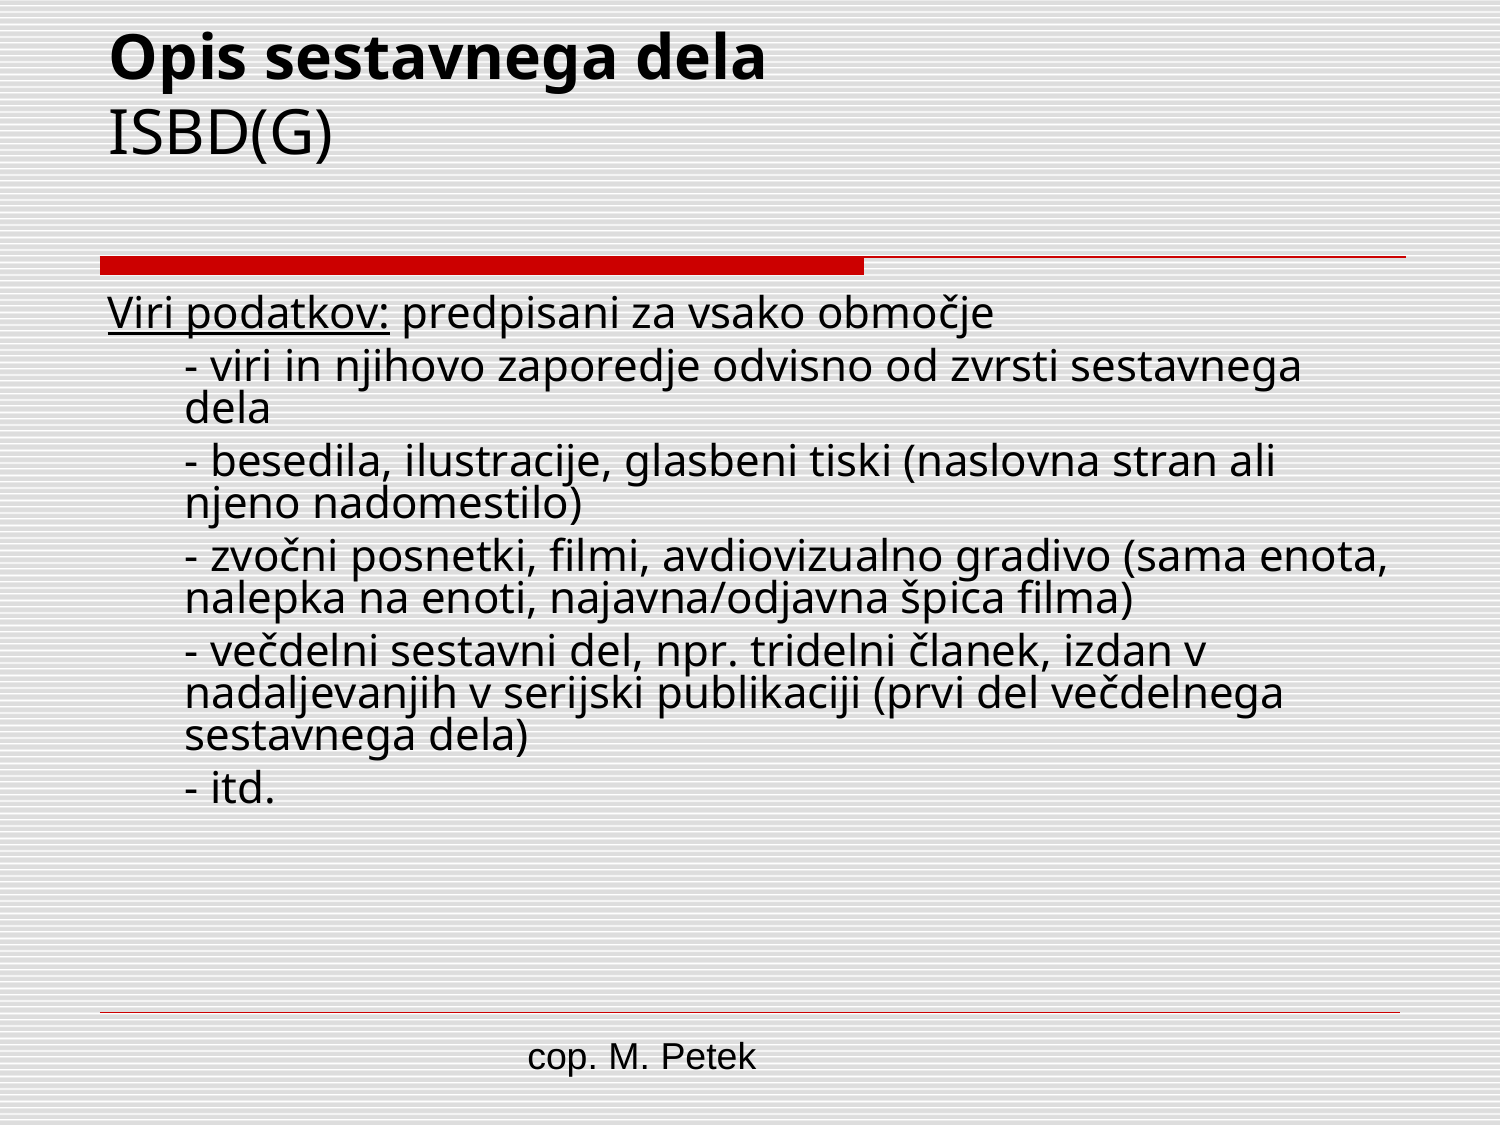

# Opis sestavnega dela ISBD(G)
Viri podatkov: predpisani za vsako območje
	- viri in njihovo zaporedje odvisno od zvrsti sestavnega dela
	- besedila, ilustracije, glasbeni tiski (naslovna stran ali njeno nadomestilo)
	- zvočni posnetki, filmi, avdiovizualno gradivo (sama enota, nalepka na enoti, najavna/odjavna špica filma)
	- večdelni sestavni del, npr. tridelni članek, izdan v nadaljevanjih v serijski publikaciji (prvi del večdelnega sestavnega dela)
	- itd.
cop. M. Petek